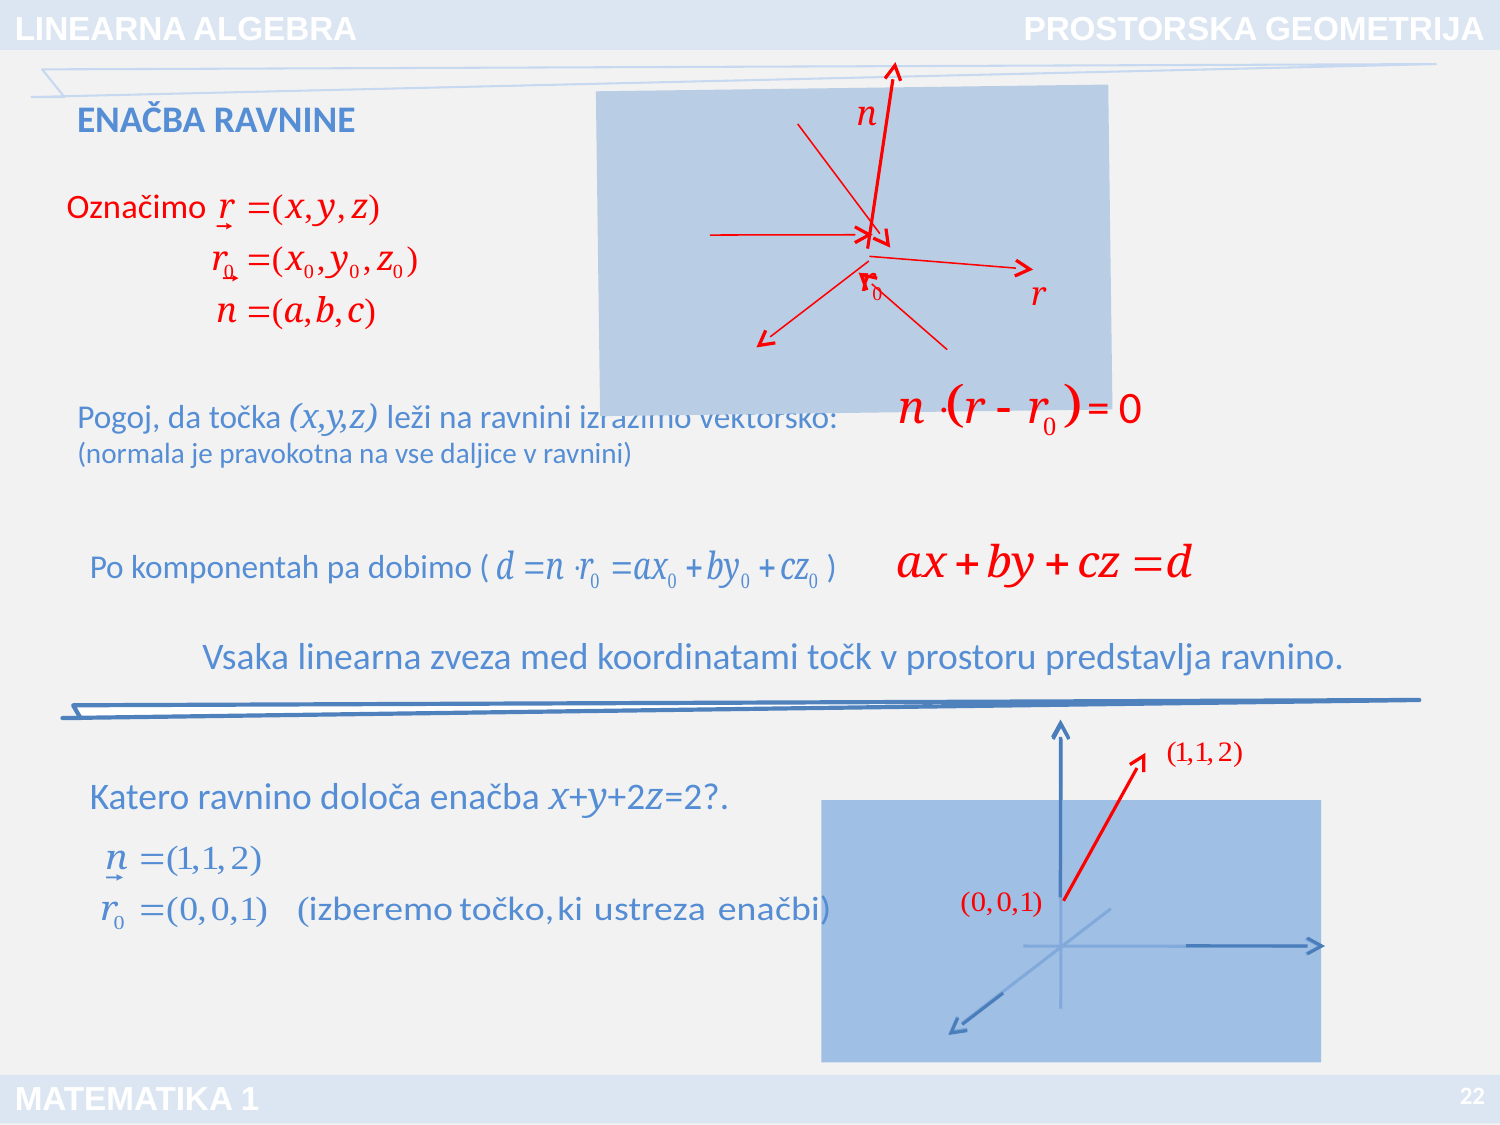

LINEARNA ALGEBRA
PROSTORSKA GEOMETRIJA
ENAČBA RAVNINE
Pogoj, da točka (x,y,z) leži na ravnini izrazimo vektorsko: (normala je pravokotna na vse daljice v ravnini)
Po komponentah pa dobimo ( )
Vsaka linearna zveza med koordinatami točk v prostoru predstavlja ravnino.
Katero ravnino določa enačba x+y+2z=2?.
MATEMATIKA 1